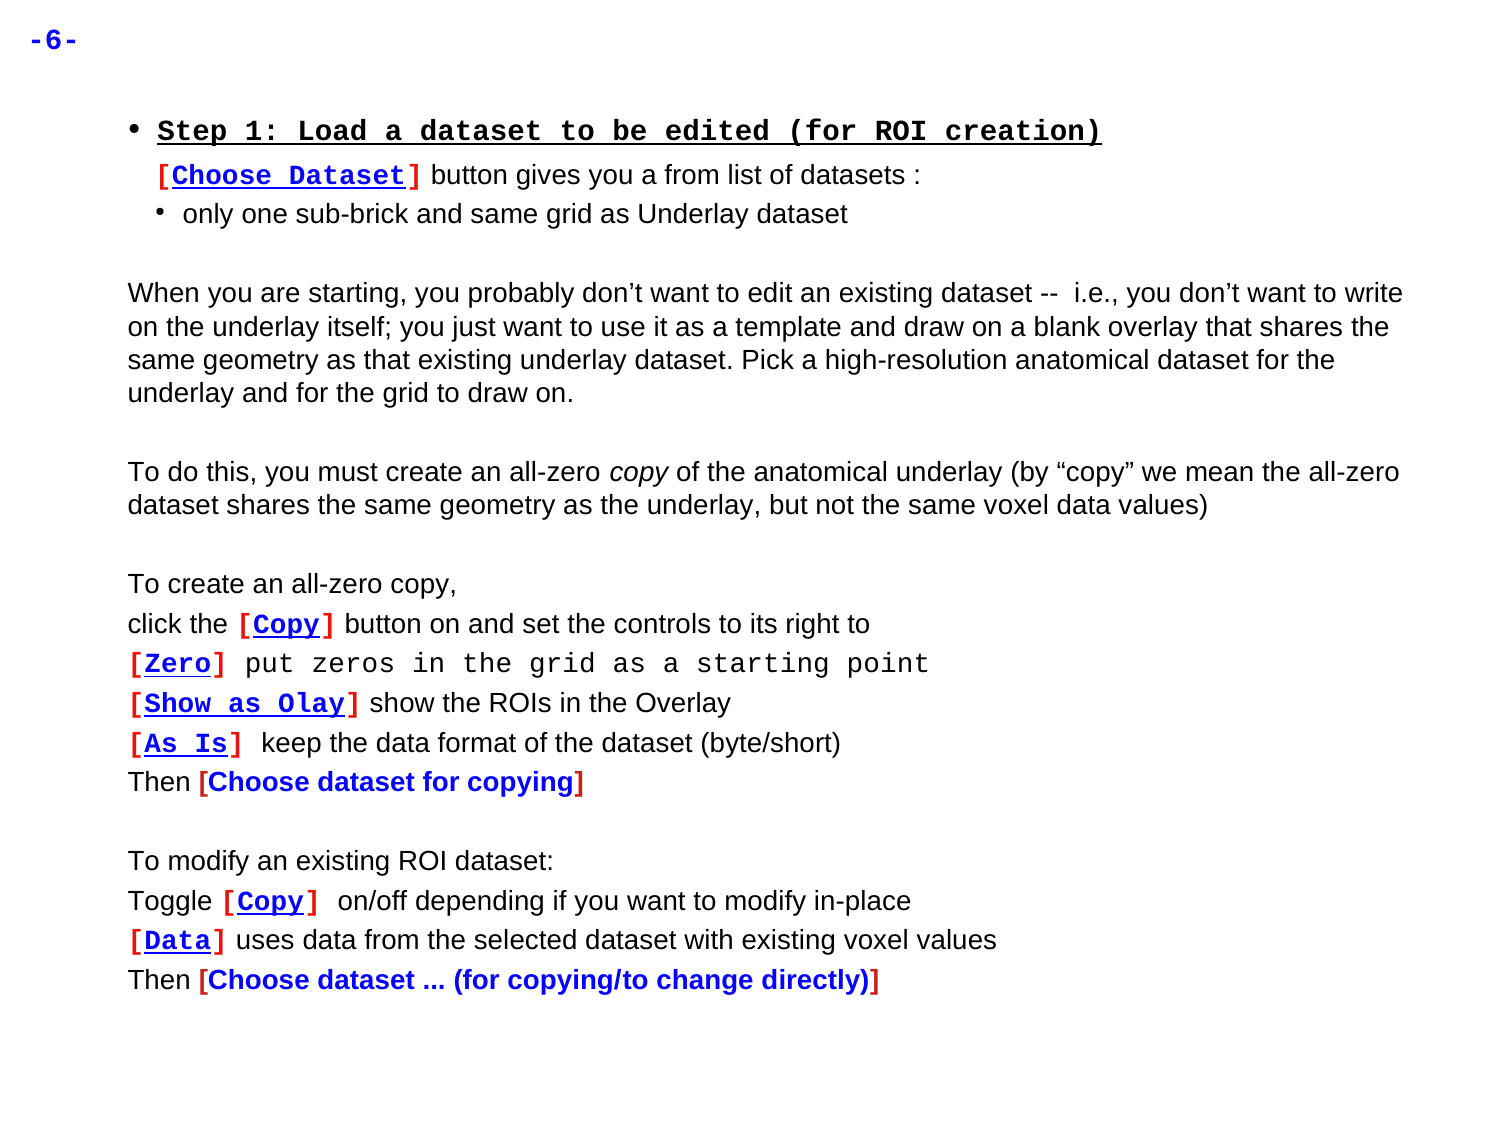

# Step 1: Load a dataset to be edited (for ROI creation)
[Choose Dataset] button gives you a from list of datasets :
only one sub-brick and same grid as Underlay dataset
When you are starting, you probably don’t want to edit an existing dataset -- i.e., you don’t want to write on the underlay itself; you just want to use it as a template and draw on a blank overlay that shares the same geometry as that existing underlay dataset. Pick a high-resolution anatomical dataset for the underlay and for the grid to draw on.
To do this, you must create an all-zero copy of the anatomical underlay (by “copy” we mean the all-zero dataset shares the same geometry as the underlay, but not the same voxel data values)
To create an all-zero copy,
click the [Copy] button on and set the controls to its right to
[Zero] put zeros in the grid as a starting point
[Show as Olay] show the ROIs in the Overlay
[As Is] keep the data format of the dataset (byte/short)
Then [Choose dataset for copying]
To modify an existing ROI dataset:
Toggle [Copy] on/off depending if you want to modify in-place
[Data] uses data from the selected dataset with existing voxel values
Then [Choose dataset ... (for copying/to change directly)]